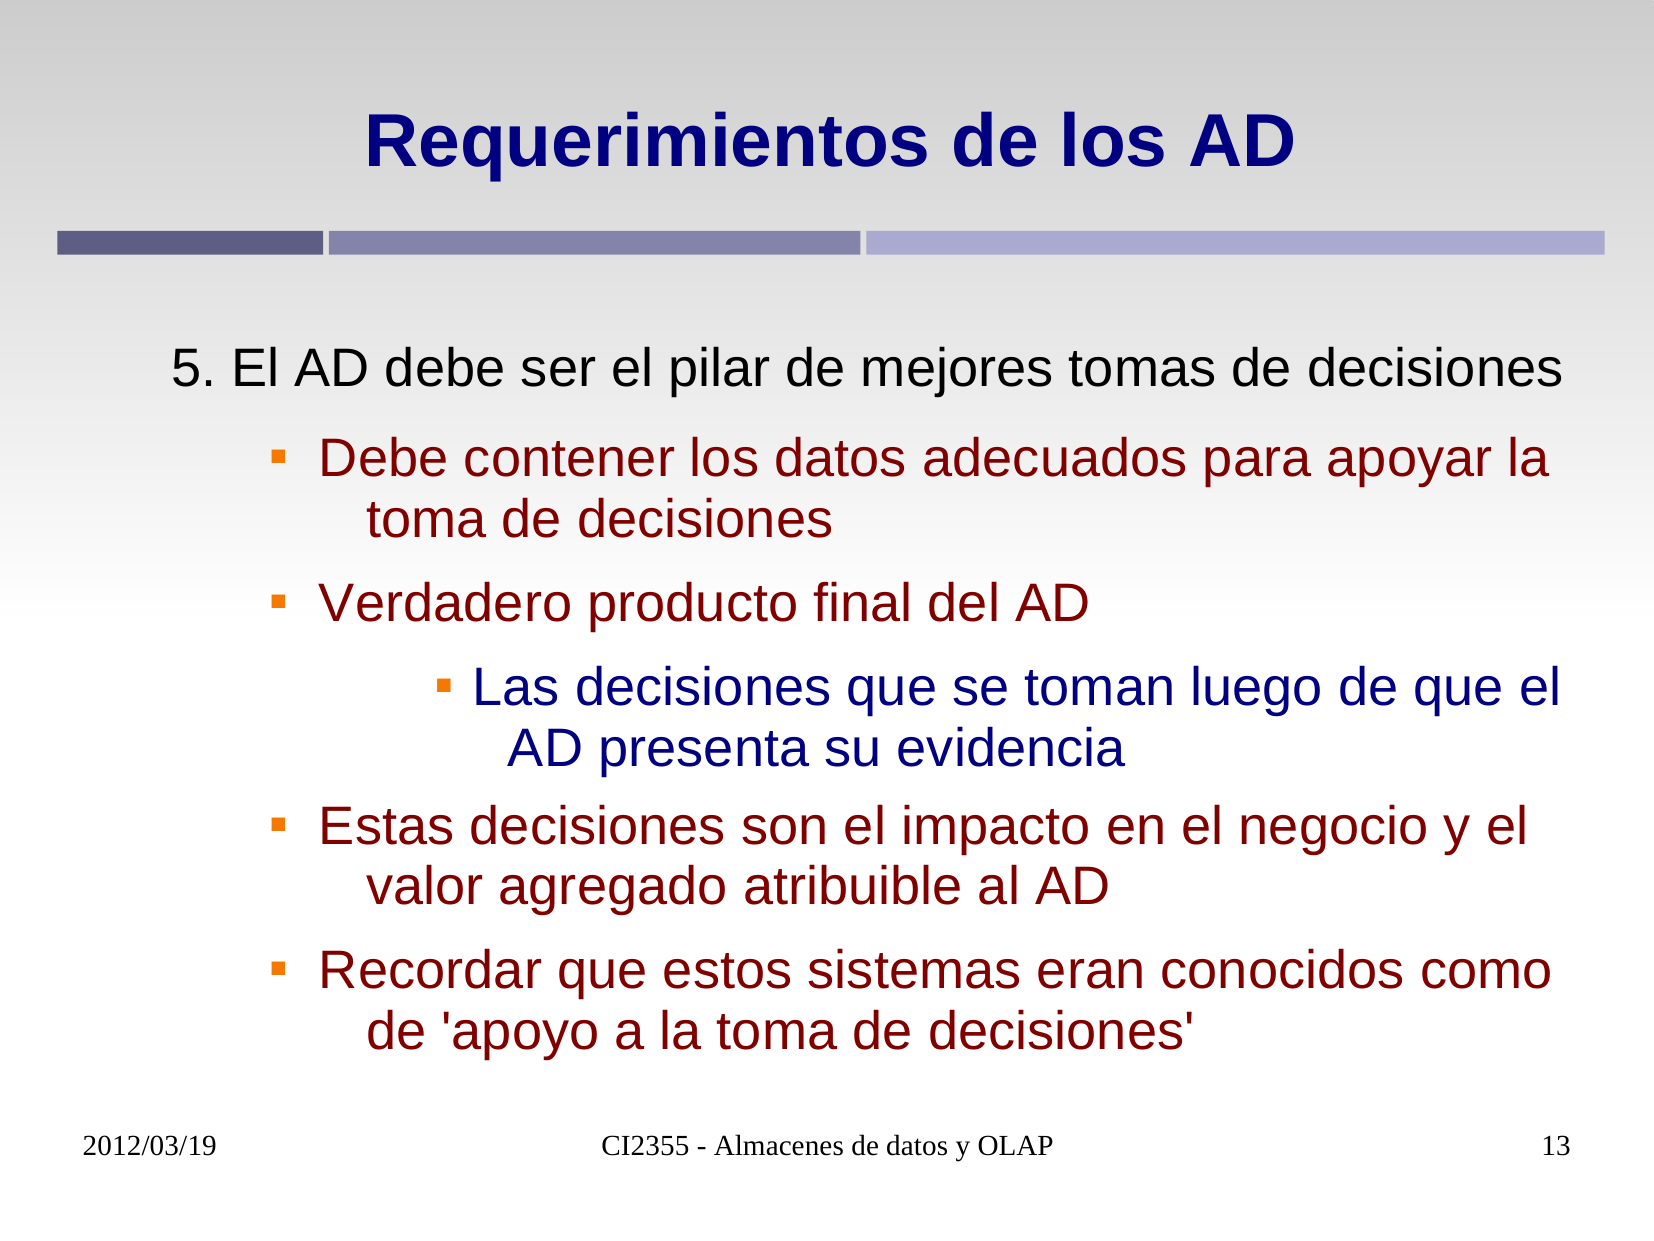

# Requerimientos de los AD
5. El AD debe ser el pilar de mejores tomas de decisiones
Debe contener los datos adecuados para apoyar la toma de decisiones
Verdadero producto final del AD
Las decisiones que se toman luego de que el AD presenta su evidencia
Estas decisiones son el impacto en el negocio y el valor agregado atribuible al AD
Recordar que estos sistemas eran conocidos como de 'apoyo a la toma de decisiones'
2012/03/19
CI2355 - Almacenes de datos y OLAP
13